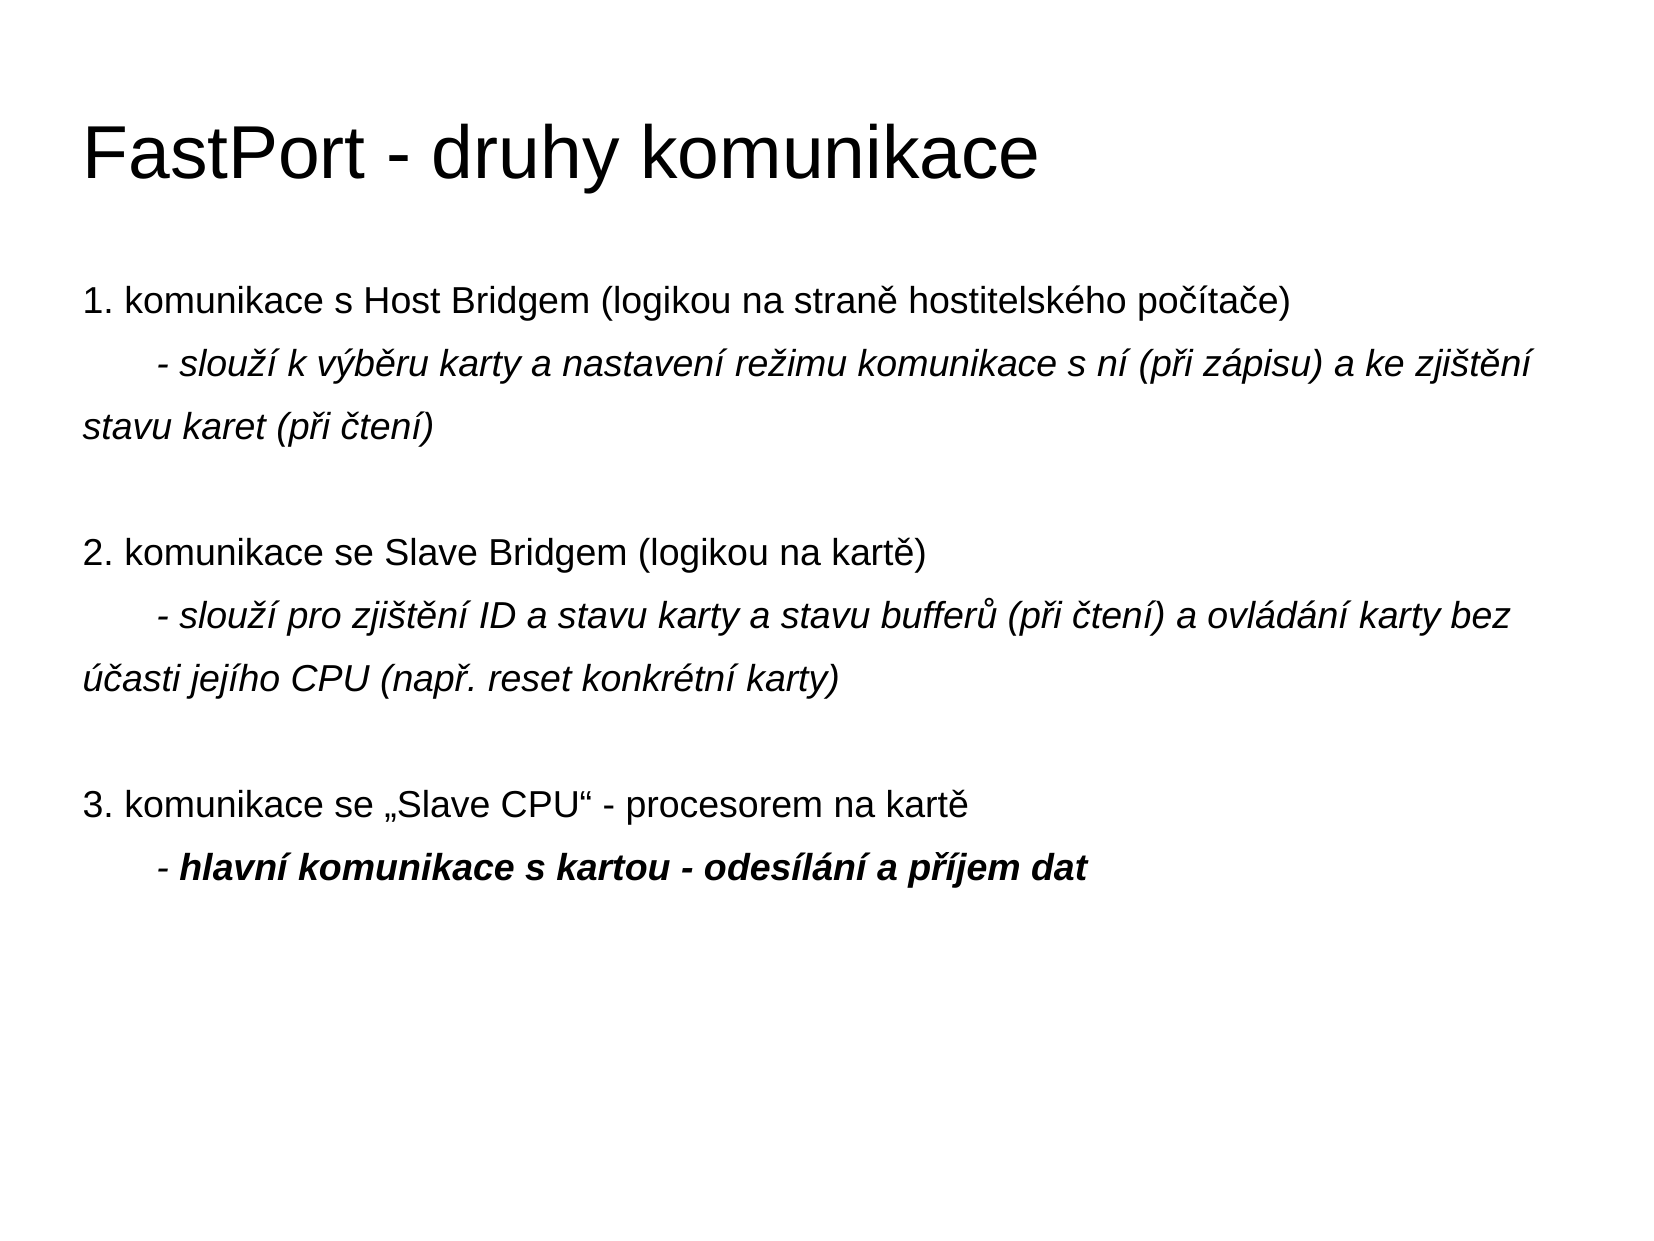

# FastPort - druhy komunikace
1. komunikace s Host Bridgem (logikou na straně hostitelského počítače)
	- slouží k výběru karty a nastavení režimu komunikace s ní (při zápisu) a ke zjištění stavu karet (při čtení)
2. komunikace se Slave Bridgem (logikou na kartě)
	- slouží pro zjištění ID a stavu karty a stavu bufferů (při čtení) a ovládání karty bez účasti jejího CPU (např. reset konkrétní karty)
3. komunikace se „Slave CPU“ - procesorem na kartě
	- hlavní komunikace s kartou - odesílání a příjem dat